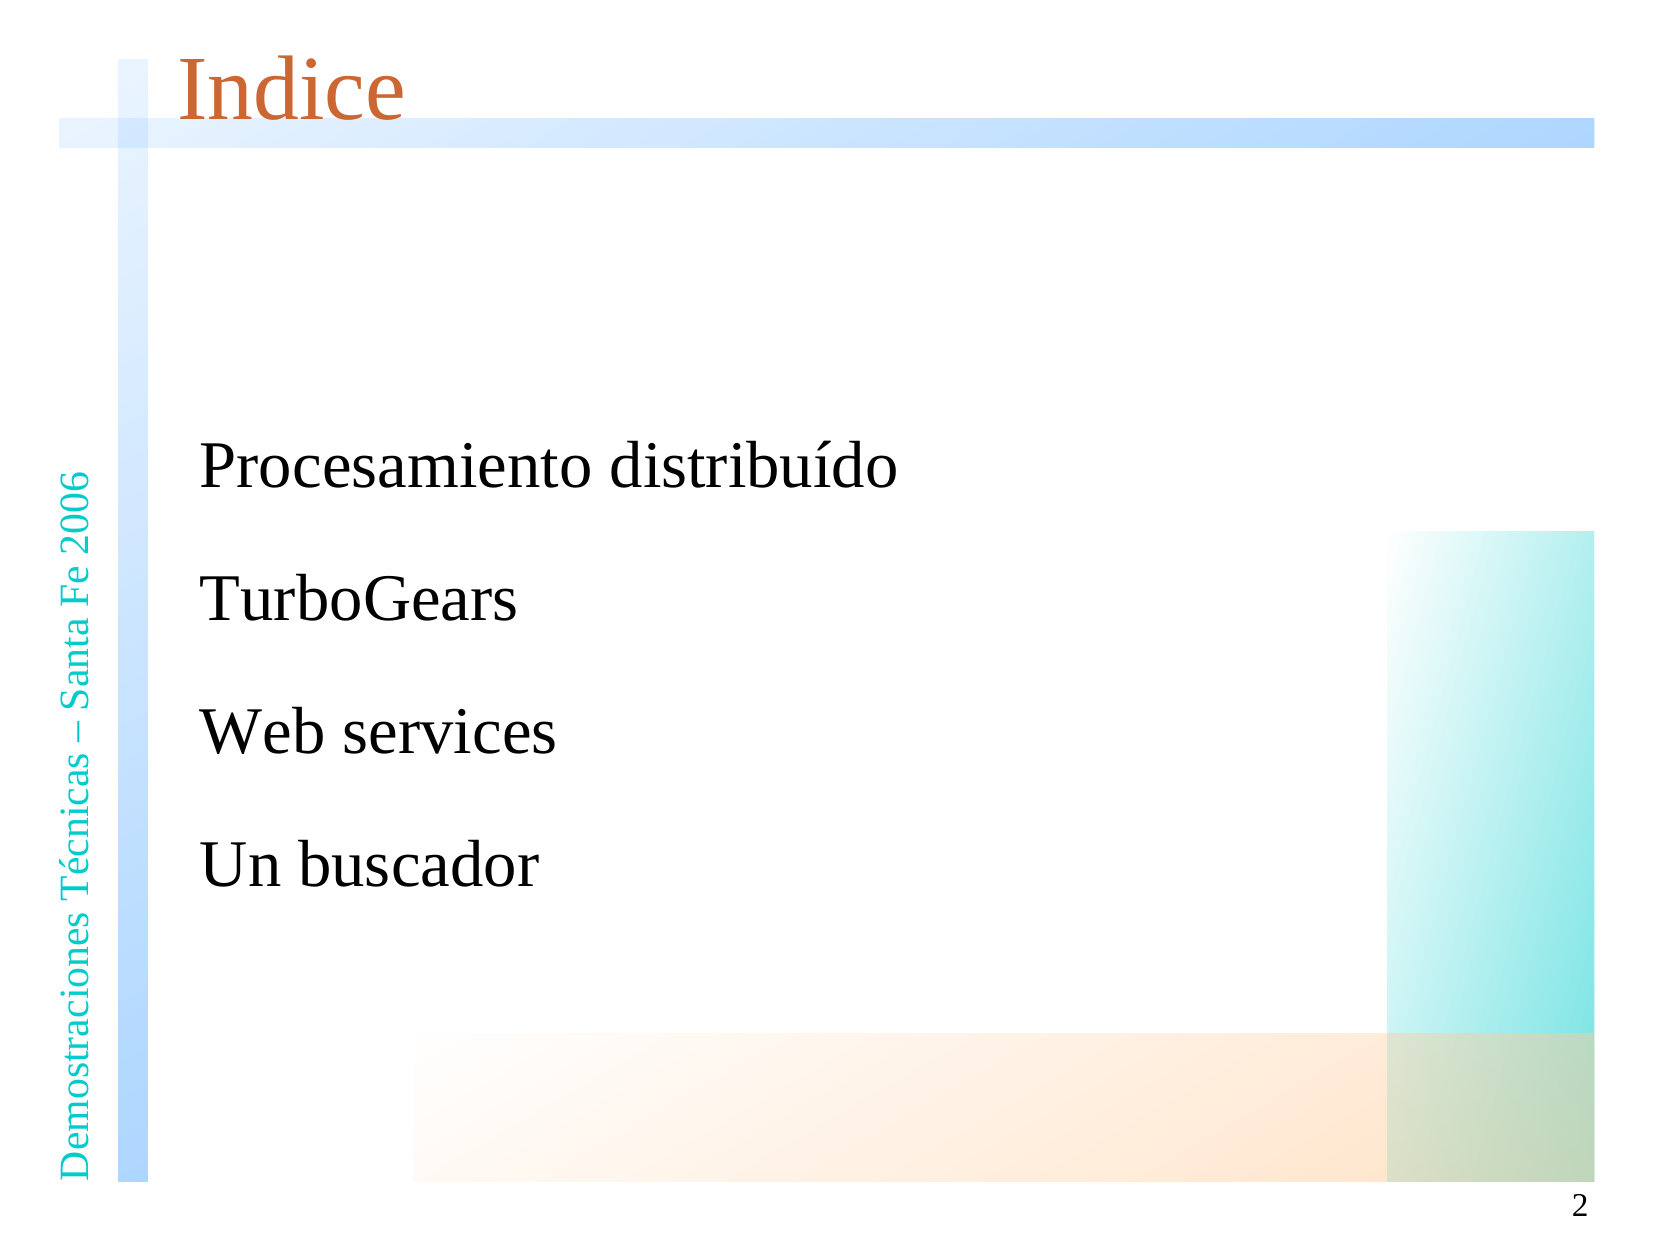

# Indice
 Procesamiento distribuído
 TurboGears
 Web services
 Un buscador